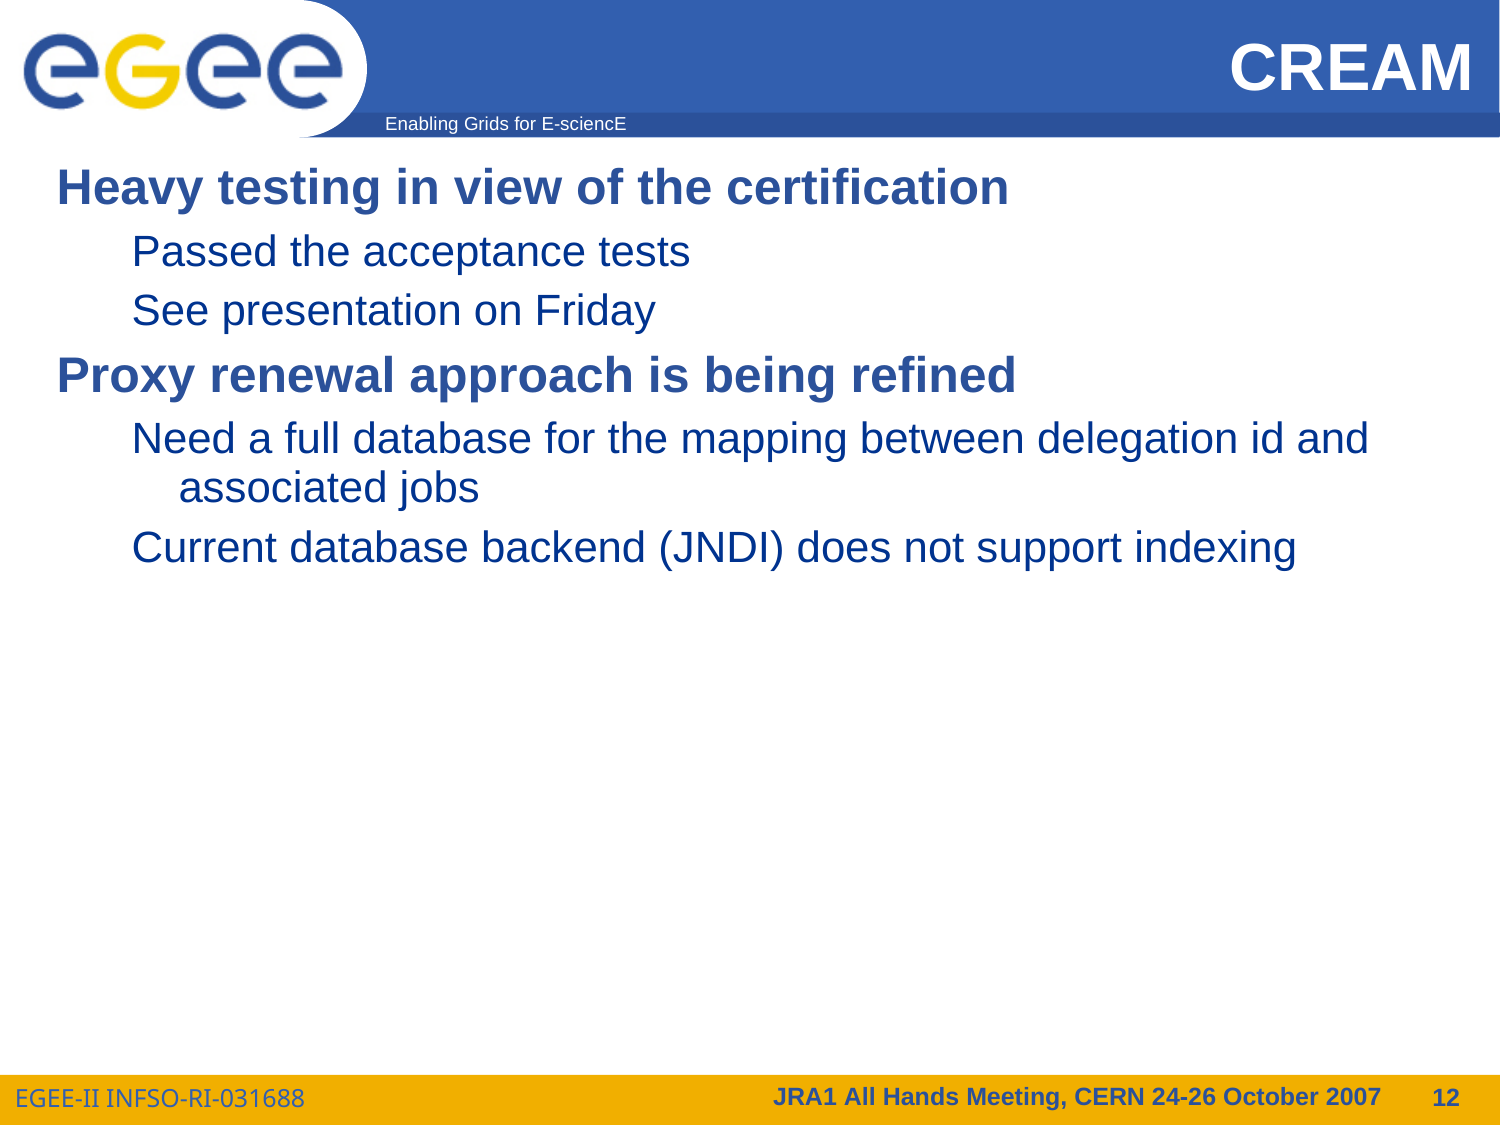

# CREAM
Heavy testing in view of the certification
Passed the acceptance tests
See presentation on Friday
Proxy renewal approach is being refined
Need a full database for the mapping between delegation id and associated jobs
Current database backend (JNDI) does not support indexing
JRA1 All Hands Meeting, CERN 24-26 October 2007
12